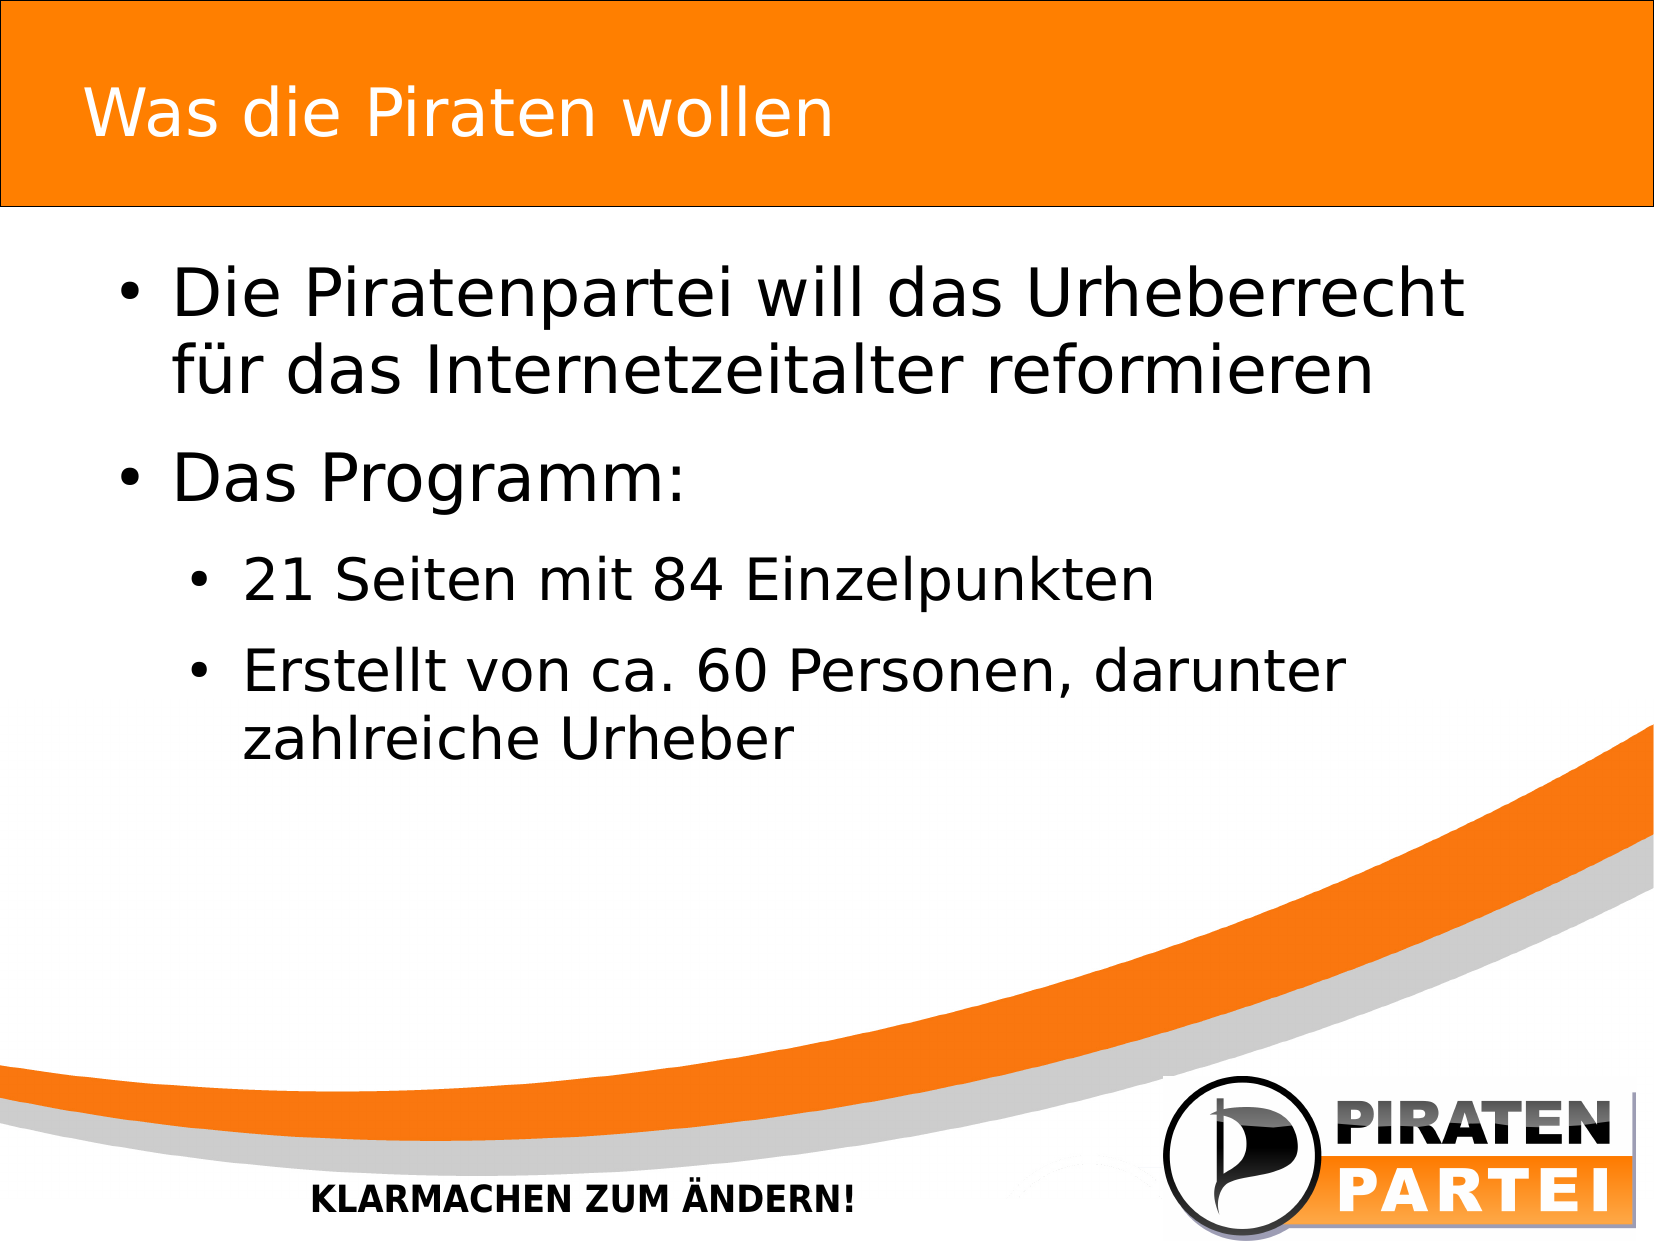

# Was die Piraten wollen
Die Piratenpartei will das Urheberrecht für das Internetzeitalter reformieren
Das Programm:
21 Seiten mit 84 Einzelpunkten
Erstellt von ca. 60 Personen, darunter zahlreiche Urheber